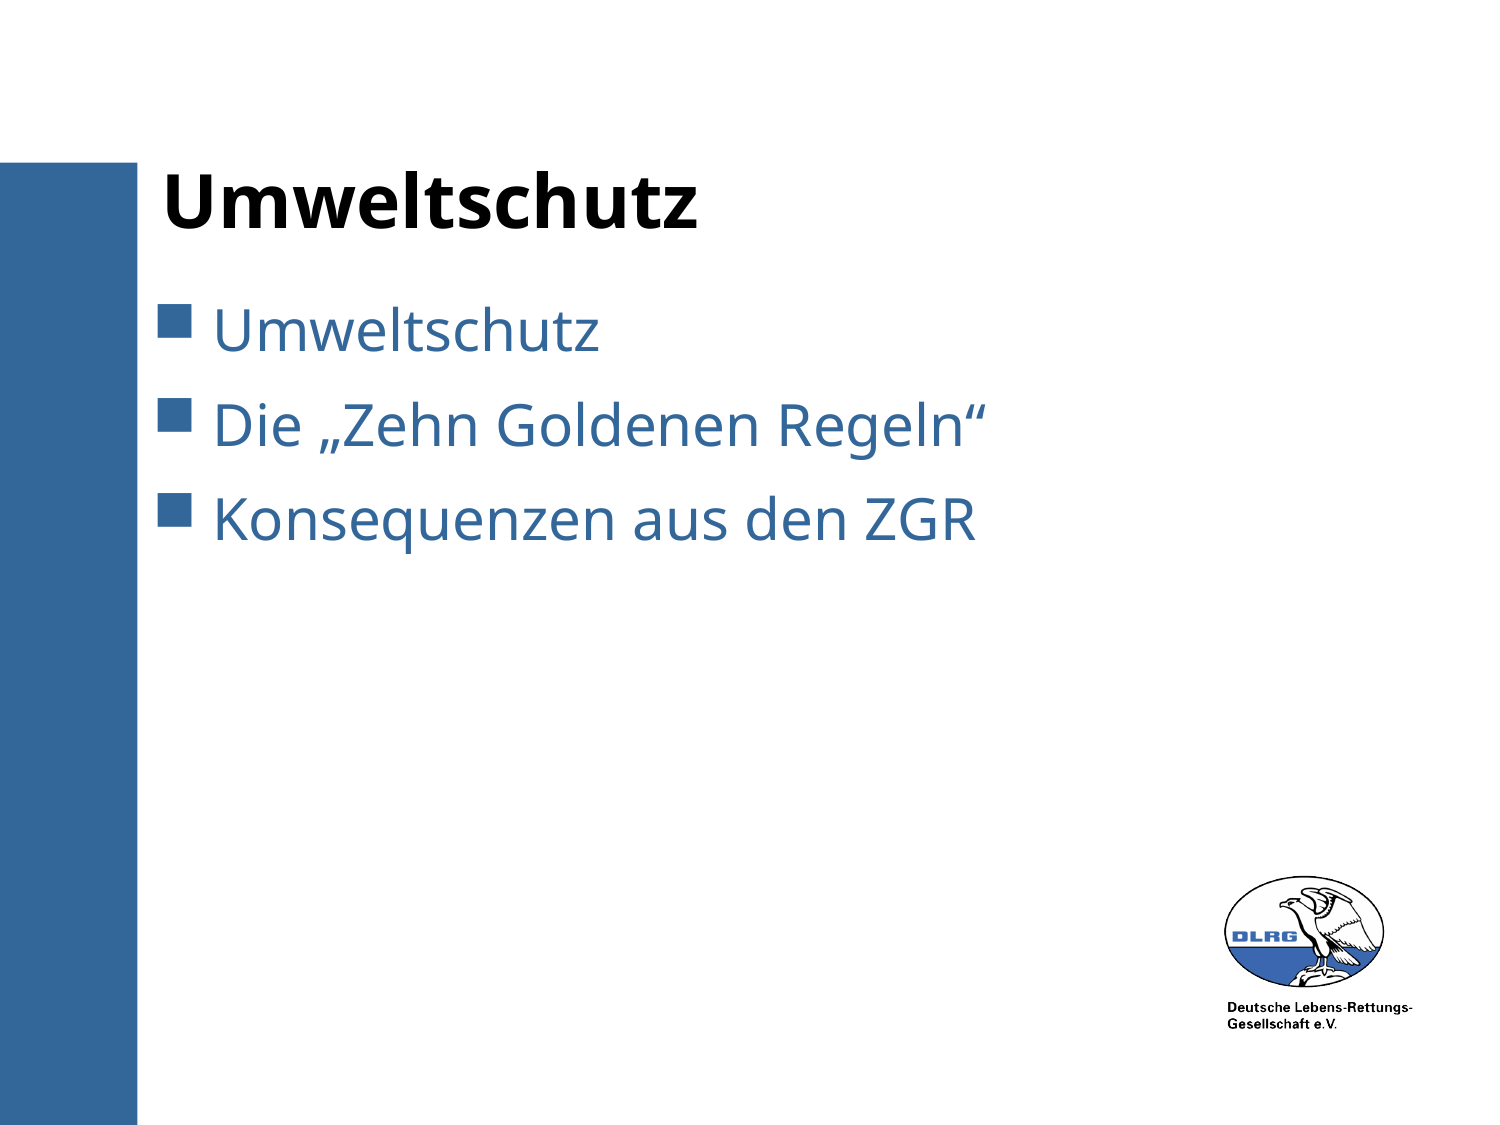

Umweltschutz
 Umweltschutz
 Die „Zehn Goldenen Regeln“
 Konsequenzen aus den ZGR